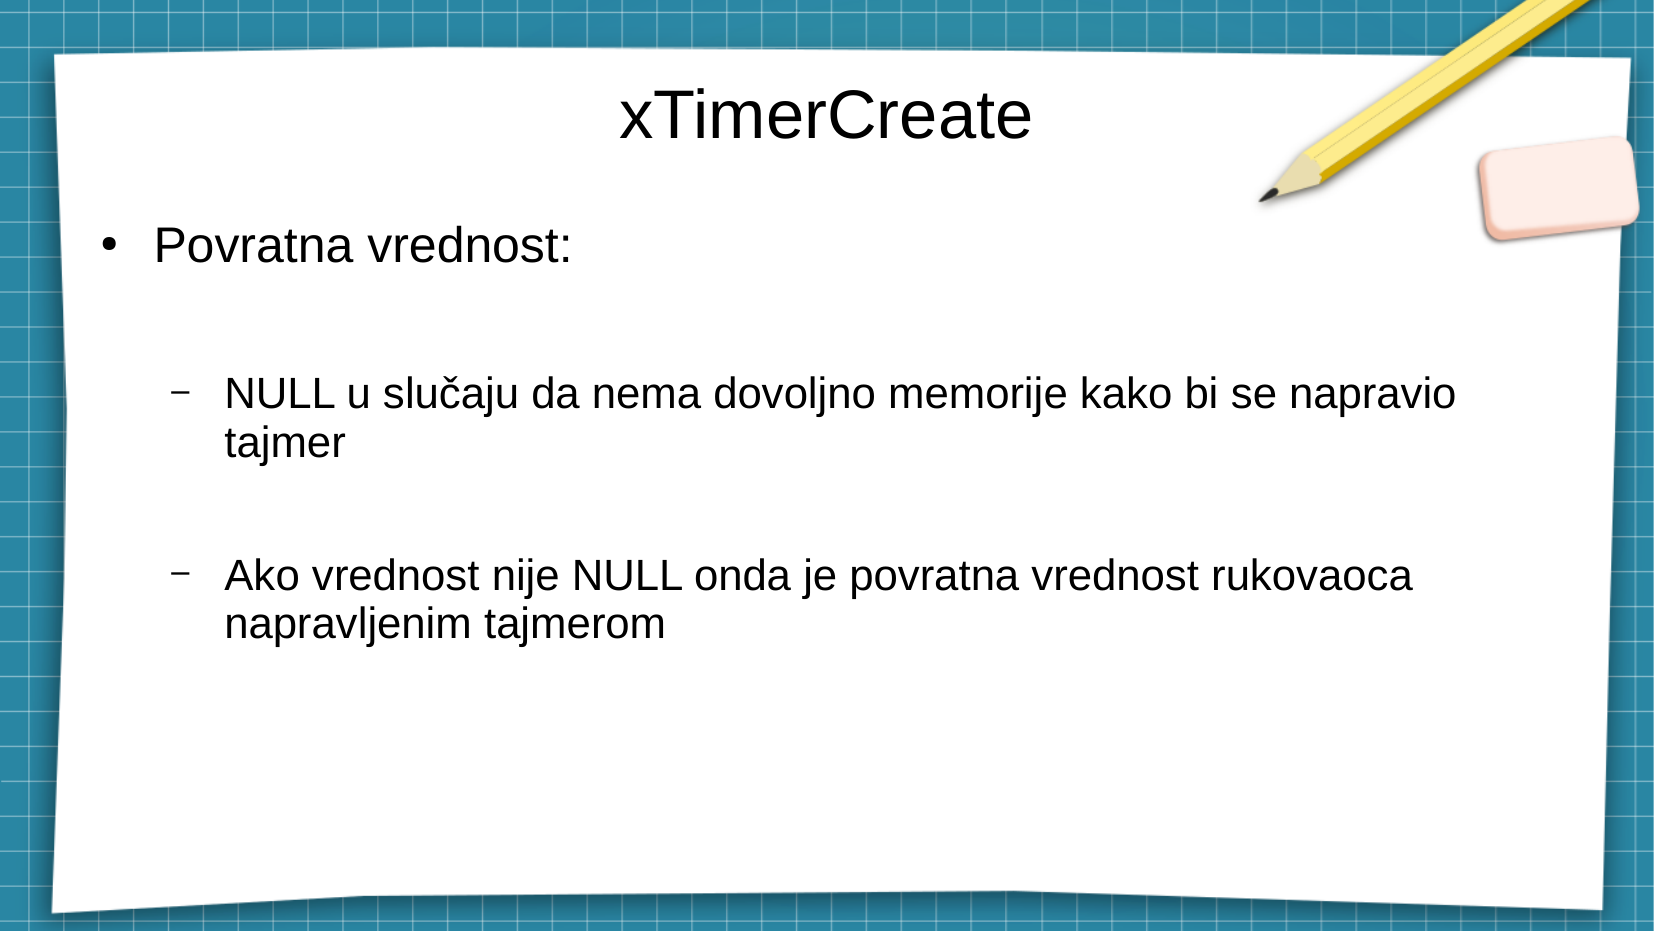

# xTimerCreate
Povratna vrednost:
NULL u slučaju da nema dovoljno memorije kako bi se napravio tajmer
Ako vrednost nije NULL onda je povratna vrednost rukovaoca napravljenim tajmerom